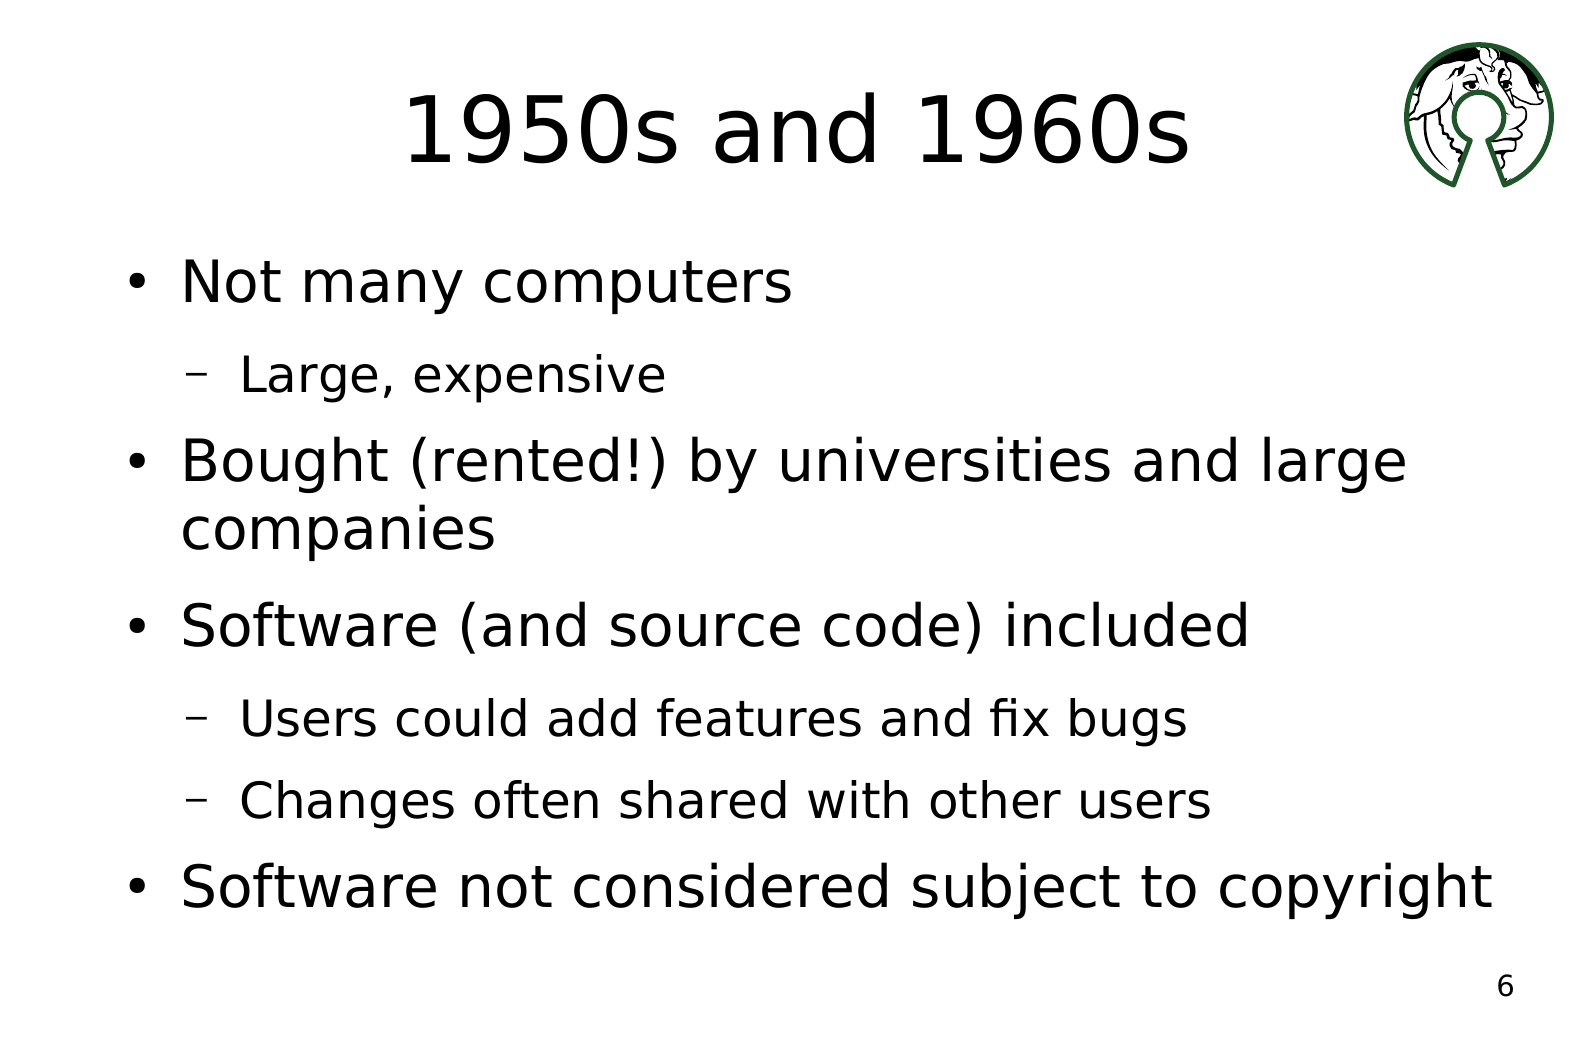

# 1950s and 1960s
Not many computers
Large, expensive
Bought (rented!) by universities and large companies
Software (and source code) included
Users could add features and fix bugs
Changes often shared with other users
Software not considered subject to copyright
6